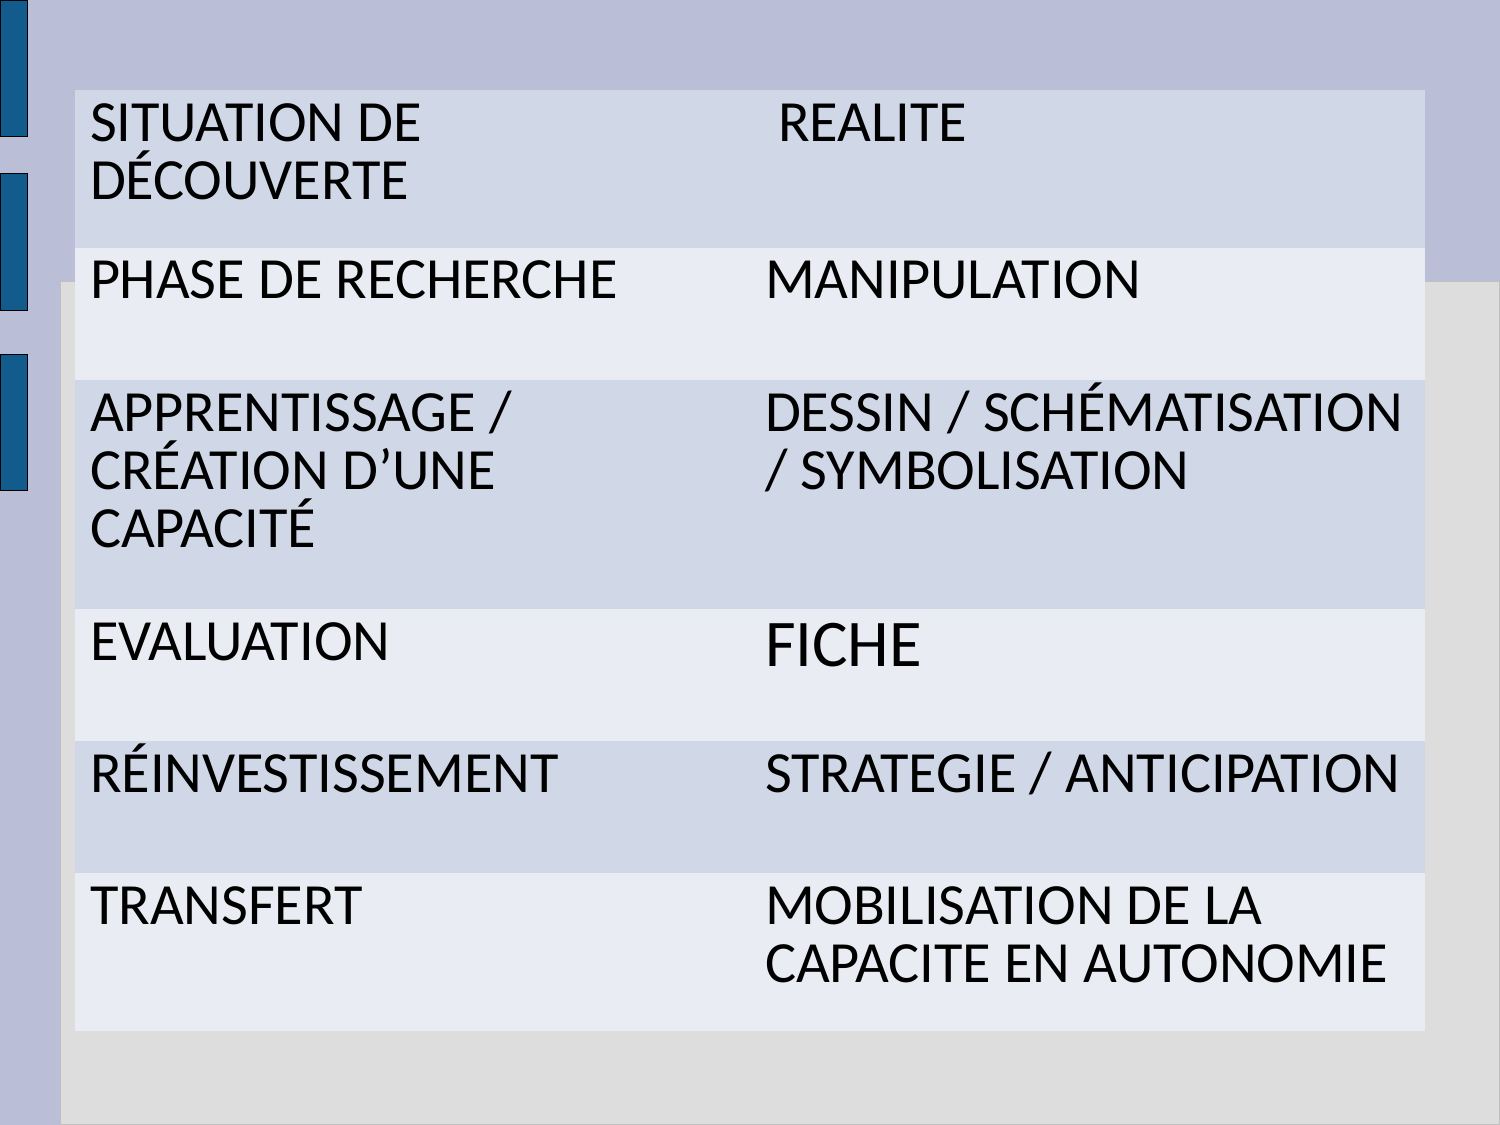

| SITUATION DE DÉCOUVERTE | REALITE |
| --- | --- |
| PHASE DE RECHERCHE | MANIPULATION |
| APPRENTISSAGE / CRÉATION D’UNE CAPACITÉ | DESSIN / SCHÉMATISATION / SYMBOLISATION |
| EVALUATION | FICHE |
| RÉINVESTISSEMENT | STRATEGIE / ANTICIPATION |
| TRANSFERT | MOBILISATION DE LA CAPACITE EN AUTONOMIE |